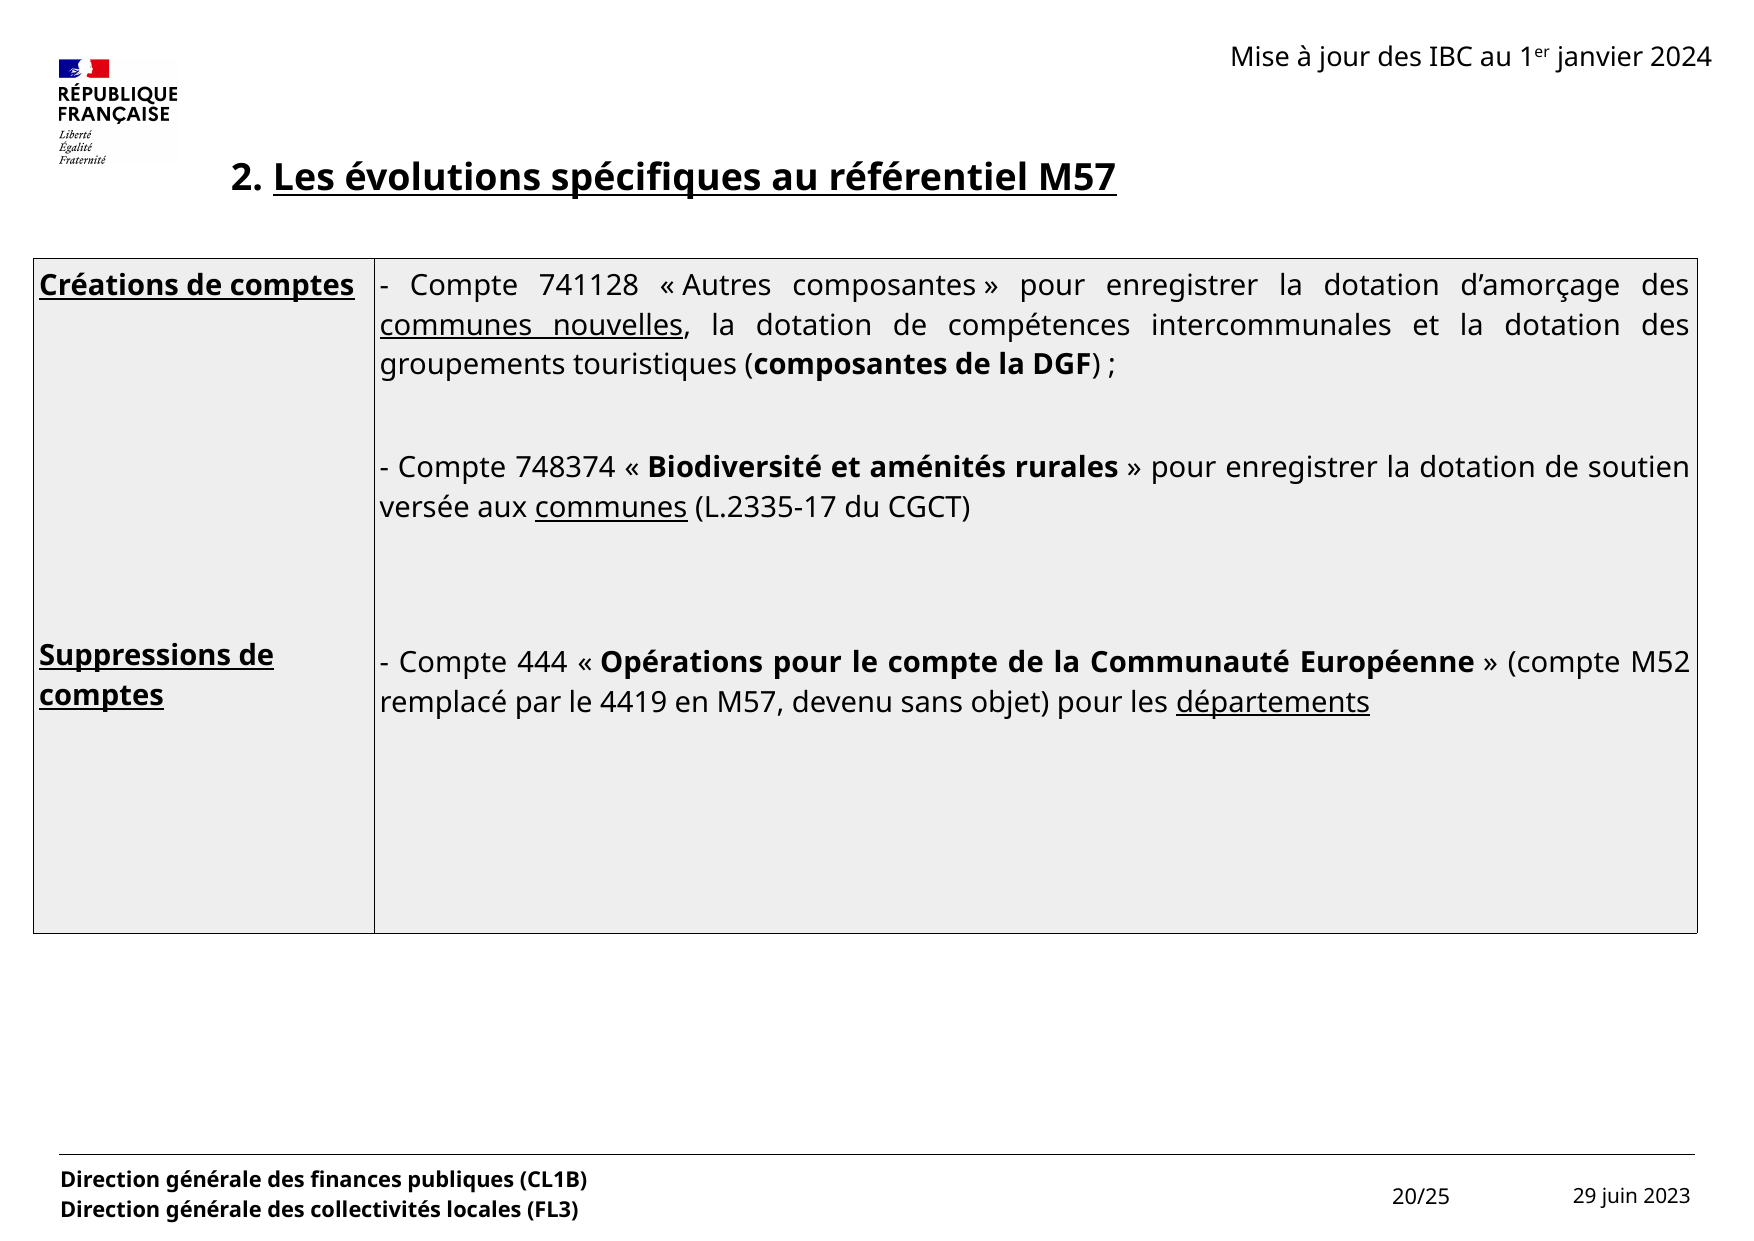

Mise à jour des IBC au 1er janvier 2024
# 2. Les évolutions spécifiques au référentiel M57
| Créations de comptes Suppressions de comptes | - Compte 741128 « Autres composantes » pour enregistrer la dotation d’amorçage des communes nouvelles, la dotation de compétences intercommunales et la dotation des groupements touristiques (composantes de la DGF) ; - Compte 748374 « Biodiversité et aménités rurales » pour enregistrer la dotation de soutien versée aux communes (L.2335-17 du CGCT) - Compte 444 « Opérations pour le compte de la Communauté Européenne » (compte M52 remplacé par le 4419 en M57, devenu sans objet) pour les départements |
| --- | --- |